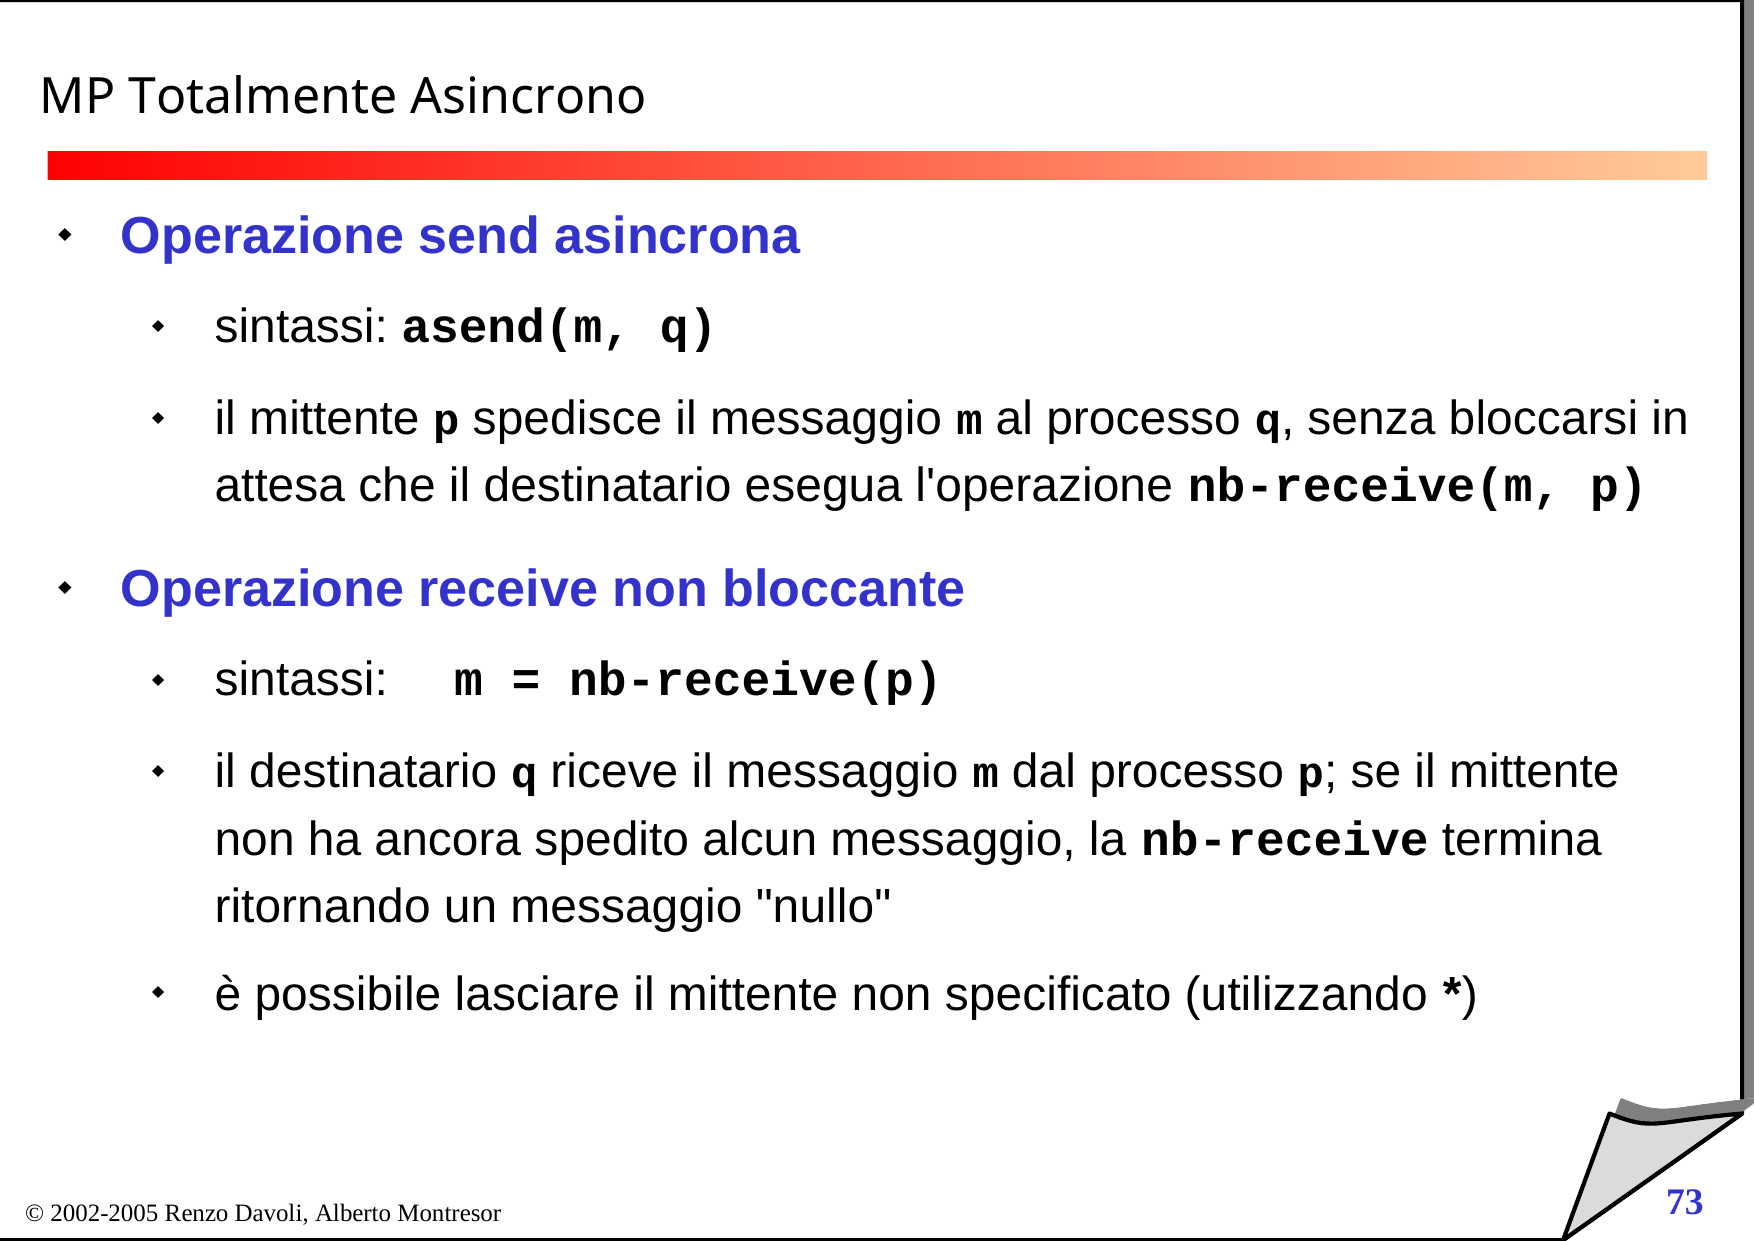

# MP Totalmente Asincrono
Operazione send asincrona
sintassi: asend(m, q)
il mittente p spedisce il messaggio m al processo q, senza bloccarsi in attesa che il destinatario esegua l'operazione nb-receive(m, p)
Operazione receive non bloccante
sintassi: m = nb-receive(p)
il destinatario q riceve il messaggio m dal processo p; se il mittente non ha ancora spedito alcun messaggio, la nb-receive termina ritornando un messaggio "nullo"
è possibile lasciare il mittente non specificato (utilizzando *)